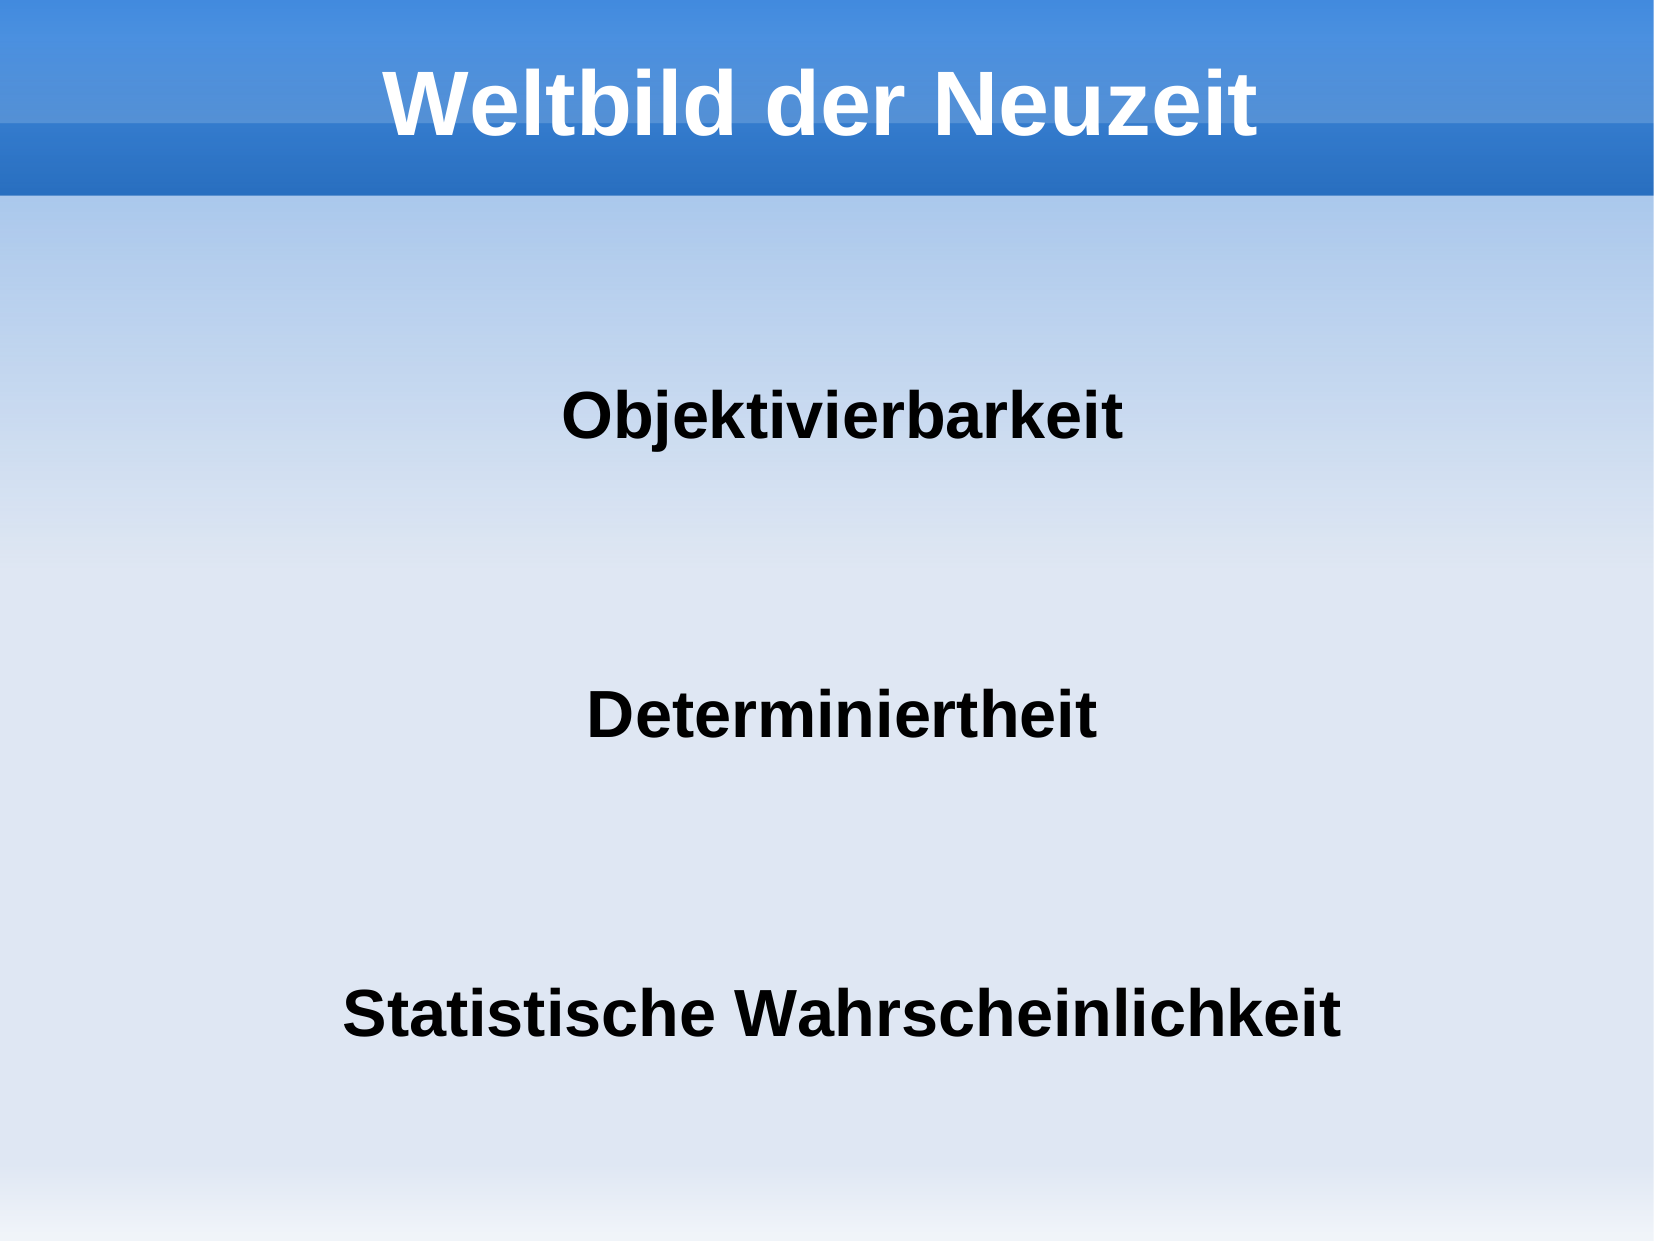

# Weltbild der Neuzeit
Objektivierbarkeit
Determiniertheit
Statistische Wahrscheinlichkeit